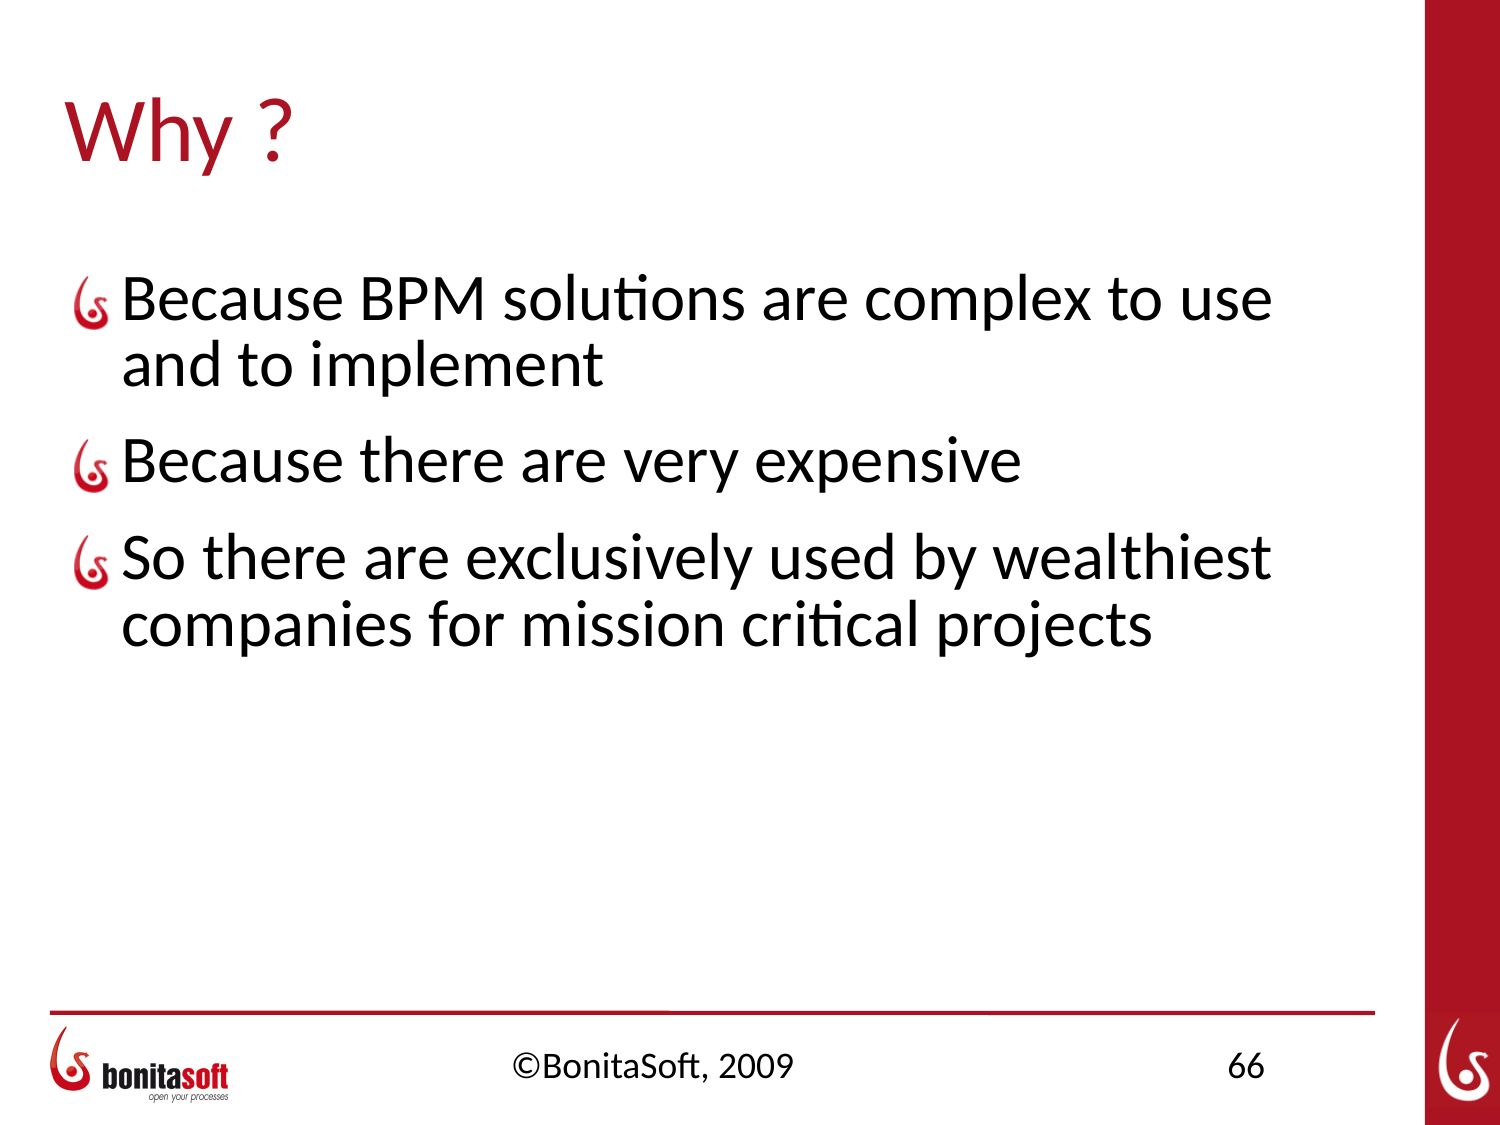

# Why ?
Because BPM solutions are complex to use and to implement
Because there are very expensive
So there are exclusively used by wealthiest companies for mission critical projects
<footer>©BonitaSoft, 2009